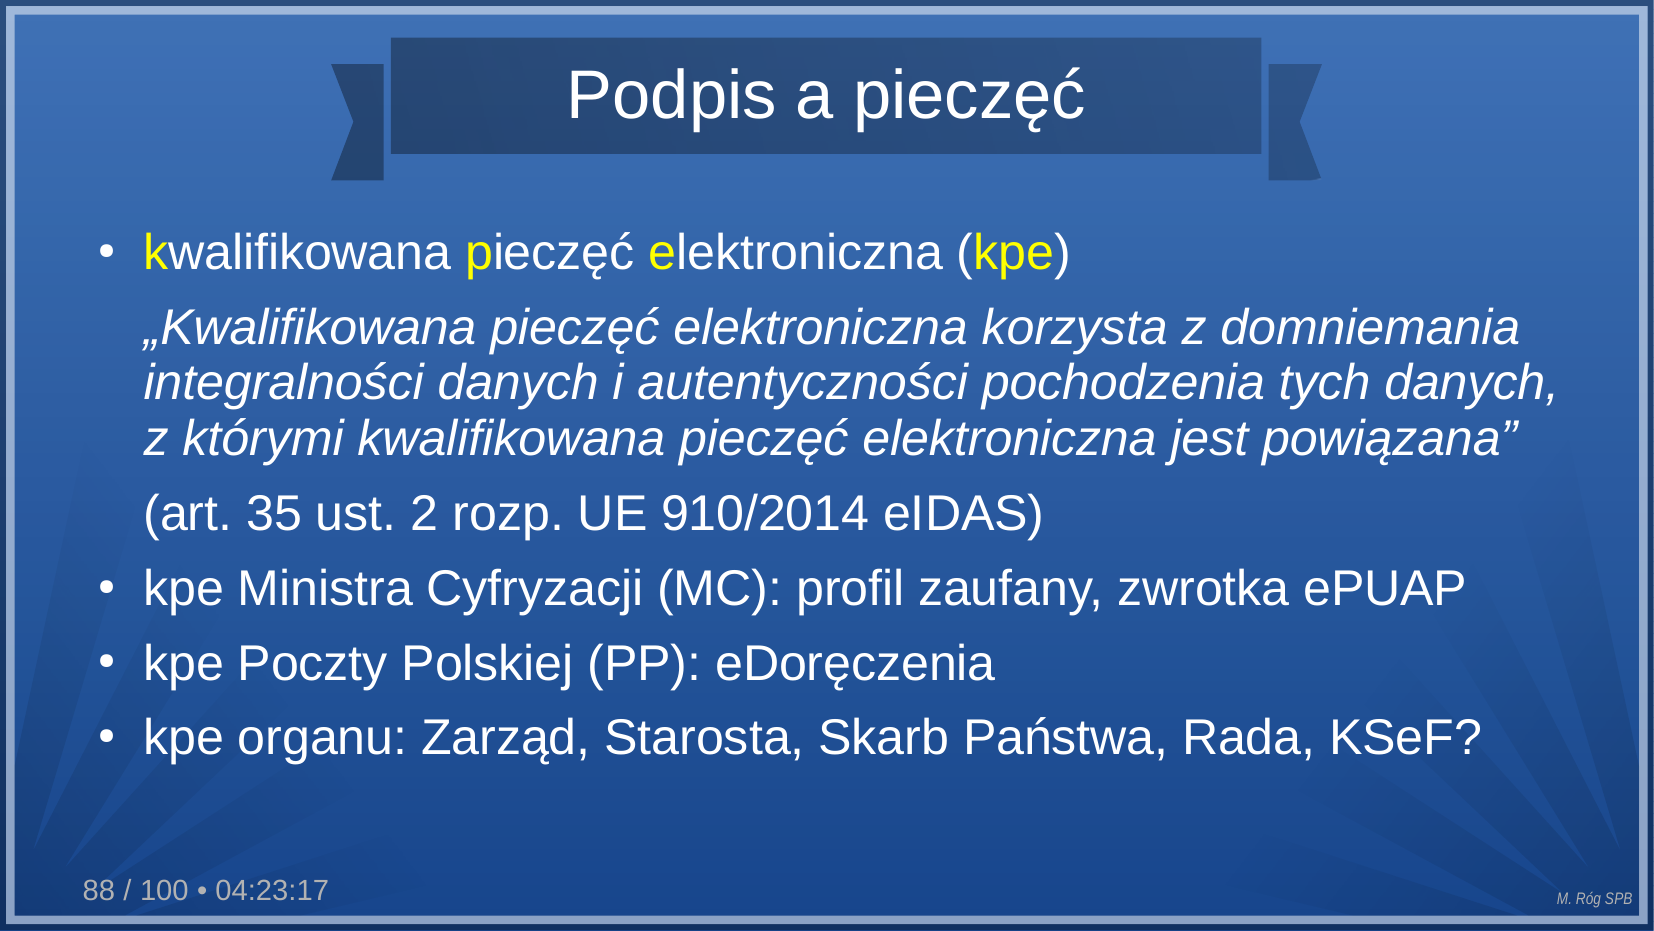

# Podpis a pieczęć
kwalifikowana pieczęć elektroniczna (kpe)
„Kwalifikowana pieczęć elektroniczna korzysta z domniemania integralności danych i autentyczności pochodzenia tych danych, z którymi kwalifikowana pieczęć elektroniczna jest powiązana”
(art. 35 ust. 2 rozp. UE 910/2014 eIDAS)
kpe Ministra Cyfryzacji (MC): profil zaufany, zwrotka ePUAP
kpe Poczty Polskiej (PP): eDoręczenia
kpe organu: Zarząd, Starosta, Skarb Państwa, Rada, KSeF?